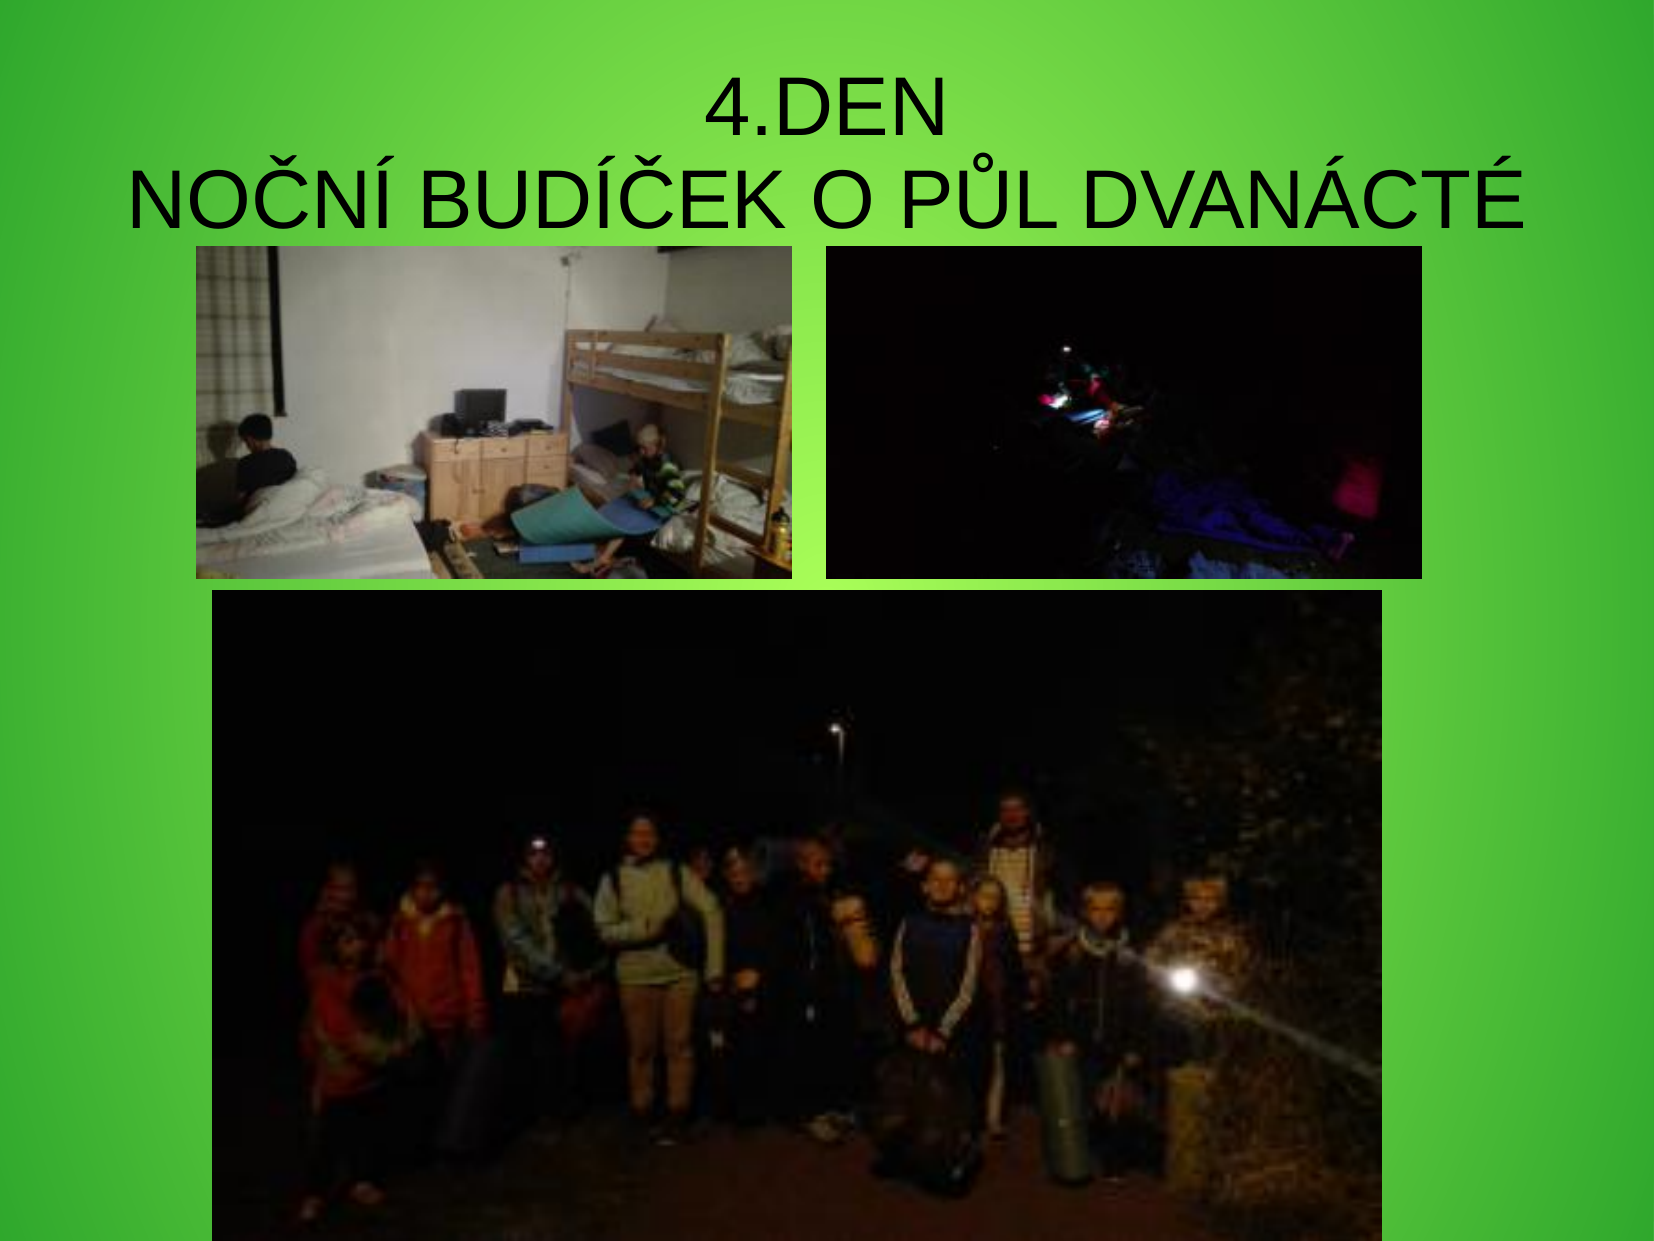

# 4.DEN NOČNÍ BUDÍČEK O PŮL DVANÁCTÉ